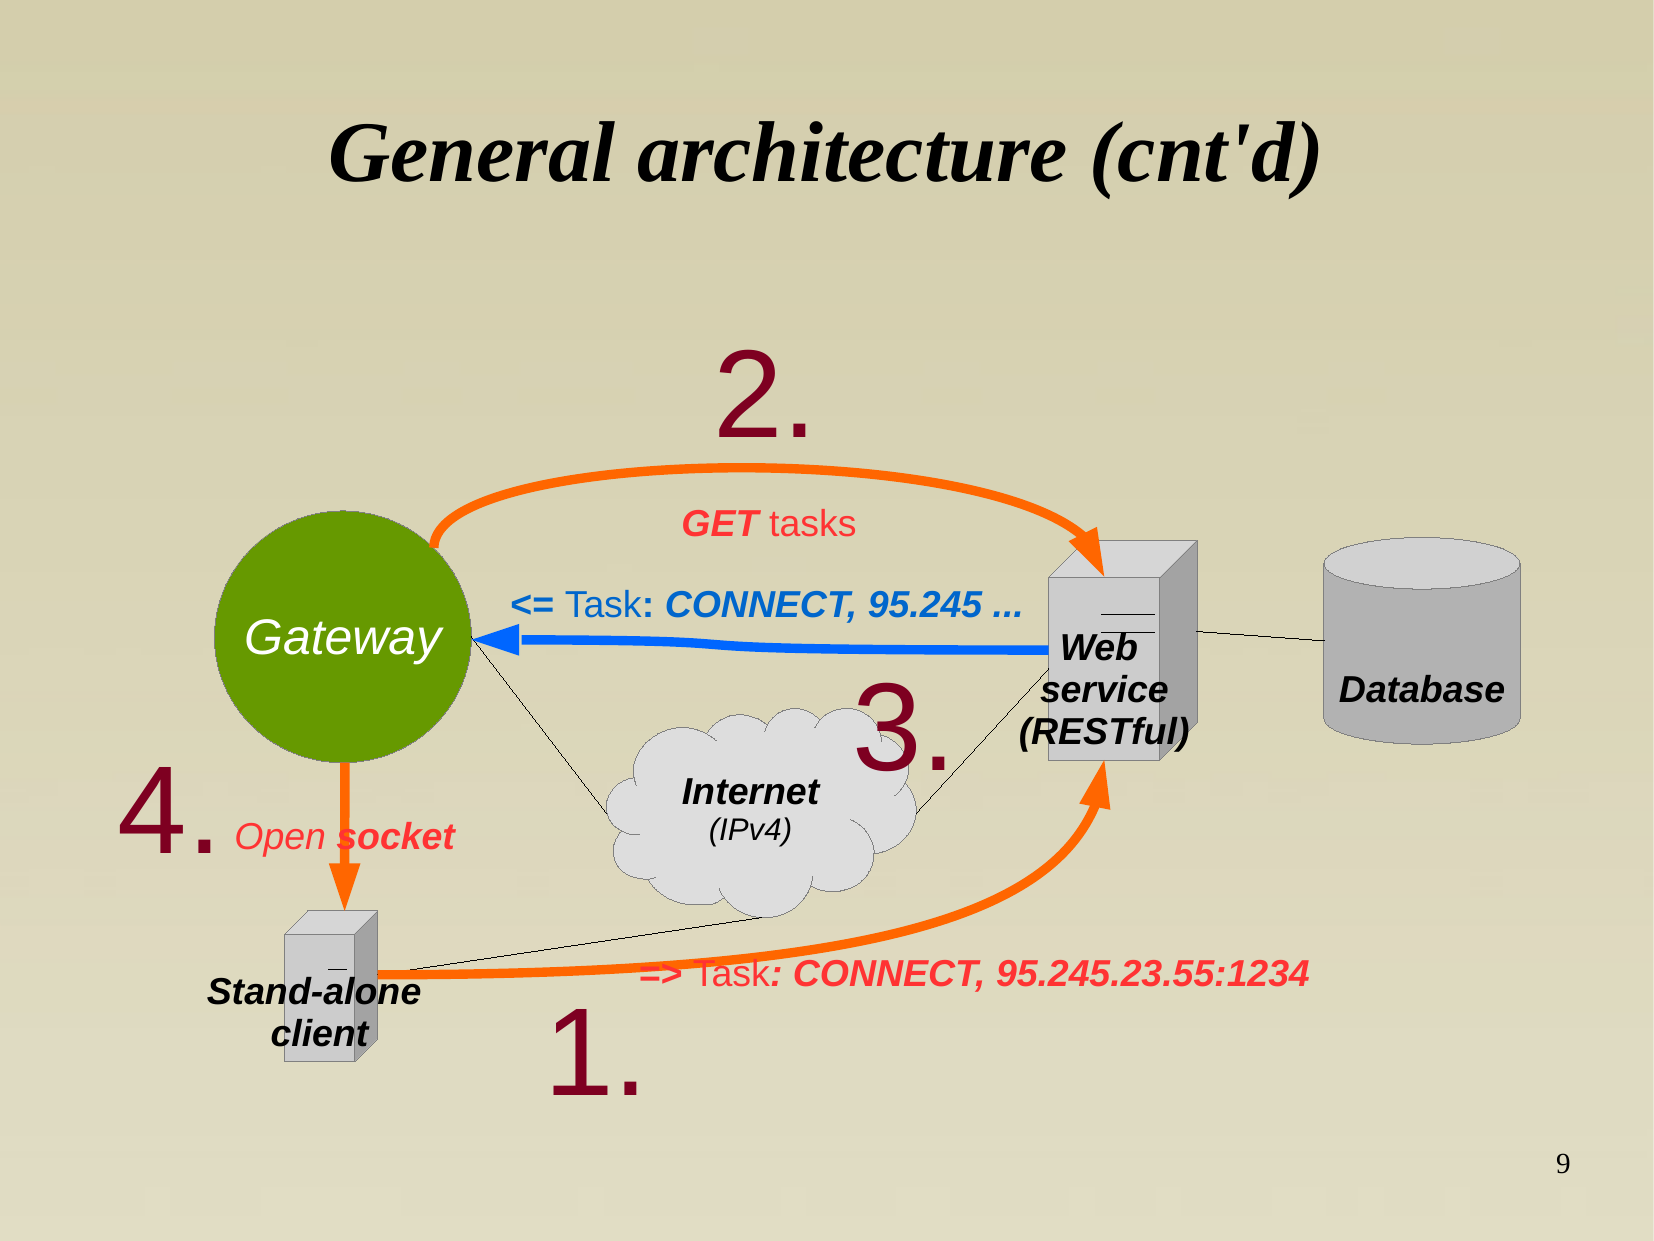

General architecture (cnt'd)
#
2.
Gateway
Database
Web
service
(RESTful)
<= Task: CONNECT, 95.245 ...
3.
Internet
(IPv4)
4.
Stand-alone
client
=> Task: CONNECT, 95.245.23.55:1234
1.
9